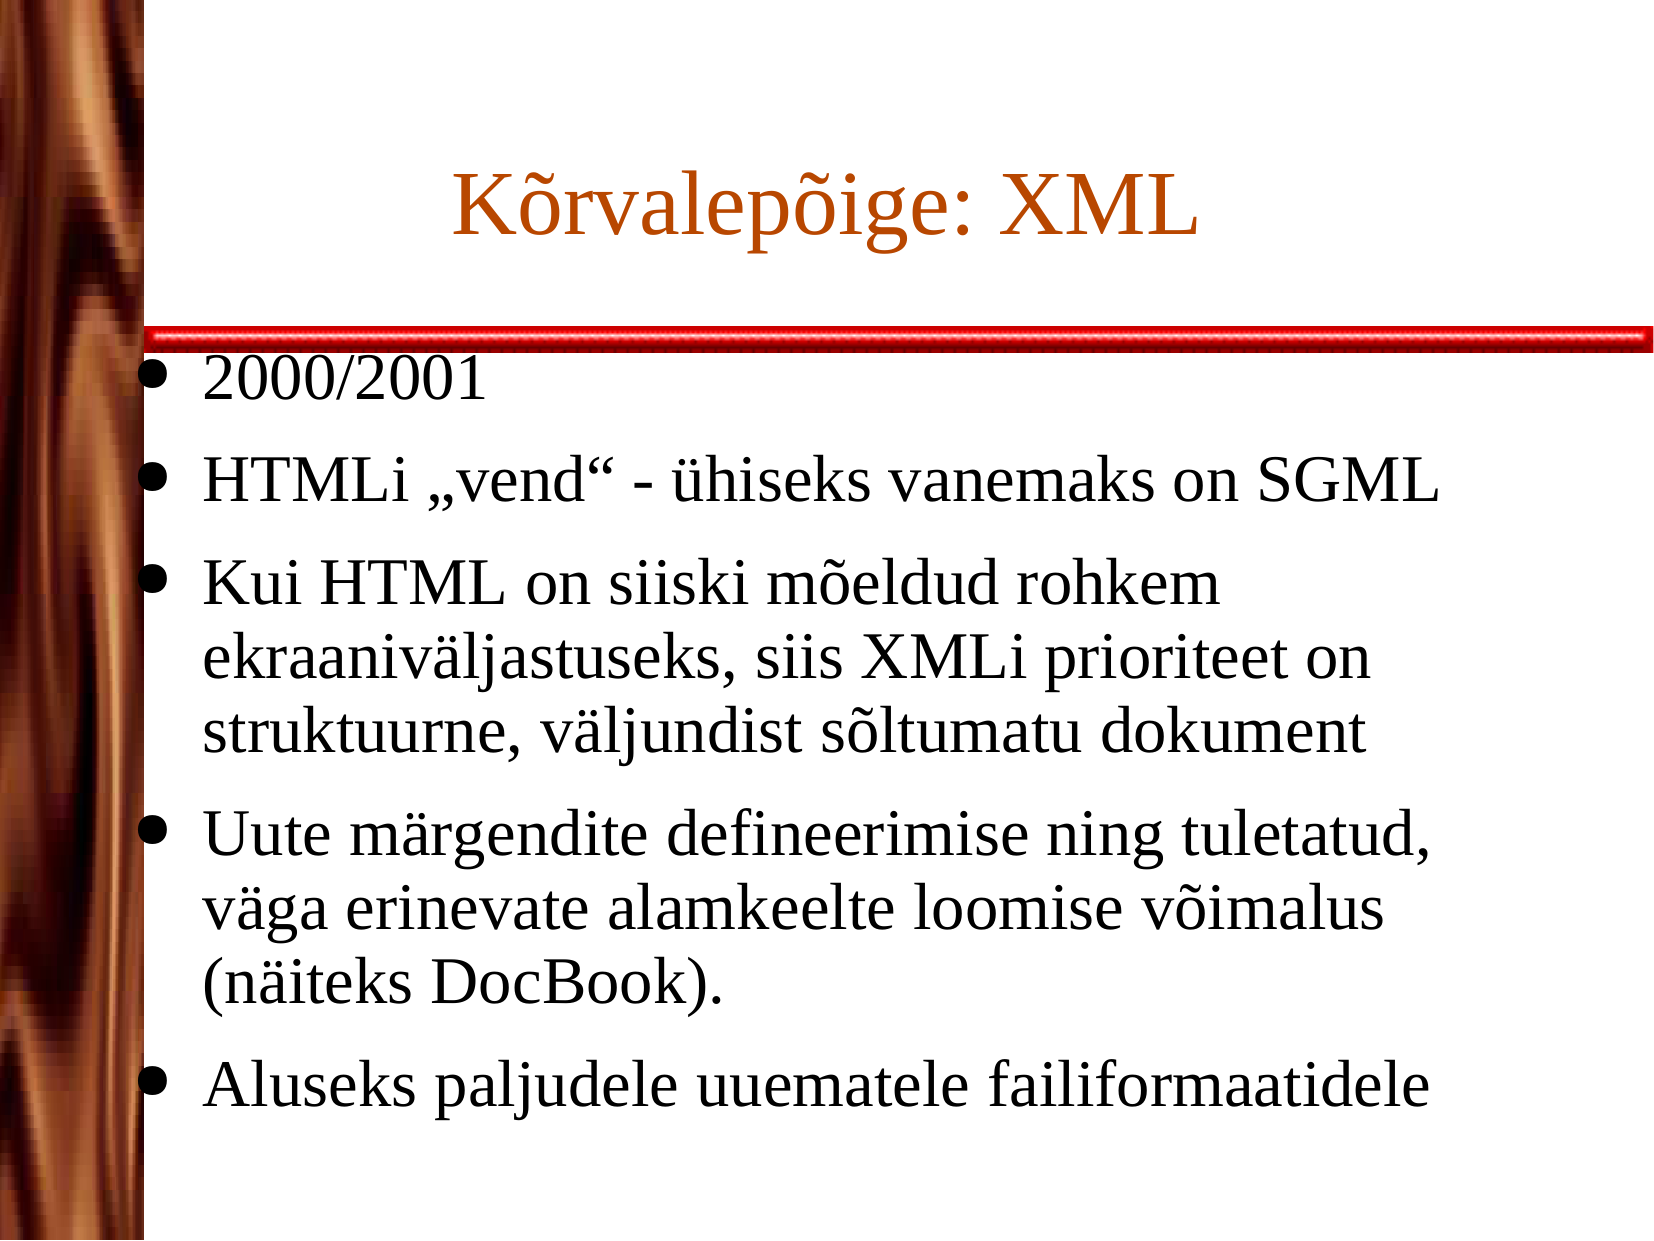

# Kõrvalepõige: XML
2000/2001
HTMLi „vend“ - ühiseks vanemaks on SGML
Kui HTML on siiski mõeldud rohkem ekraaniväljastuseks, siis XMLi prioriteet on struktuurne, väljundist sõltumatu dokument
Uute märgendite defineerimise ning tuletatud, väga erinevate alamkeelte loomise võimalus (näiteks DocBook).
Aluseks paljudele uuematele failiformaatidele